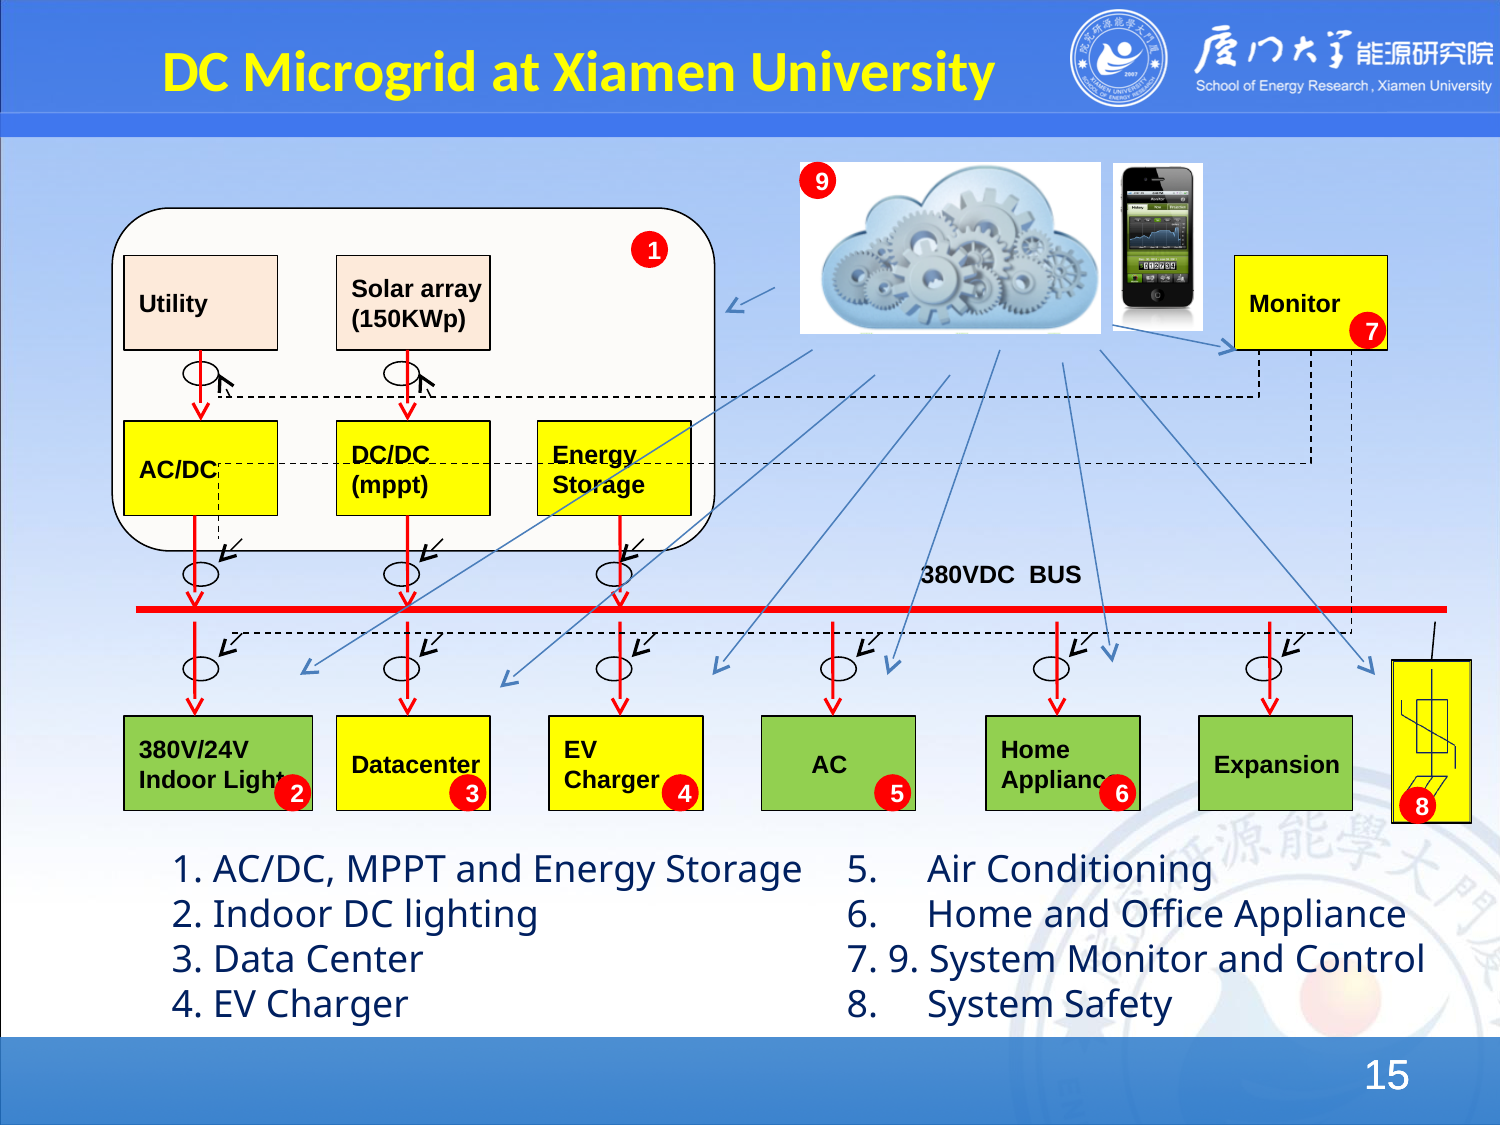

DC Microgrid at Xiamen University
9
1
Utility
Solar array
(150KWp)
Monitor
7
AC/DC
DC/DC
(mppt)
Energy
Storage
380VDC BUS
380V/24V
Indoor Light
Datacenter
EV
Charger
 AC
Home
Appliance
Expansion
2
3
4
5
6
8
 1. AC/DC, MPPT and Energy Storage
 2. Indoor DC lighting
 3. Data Center
 4. EV Charger
 5. Air Conditioning
 6. Home and Office Appliance
 7. 9. System Monitor and Control
 8. System Safety